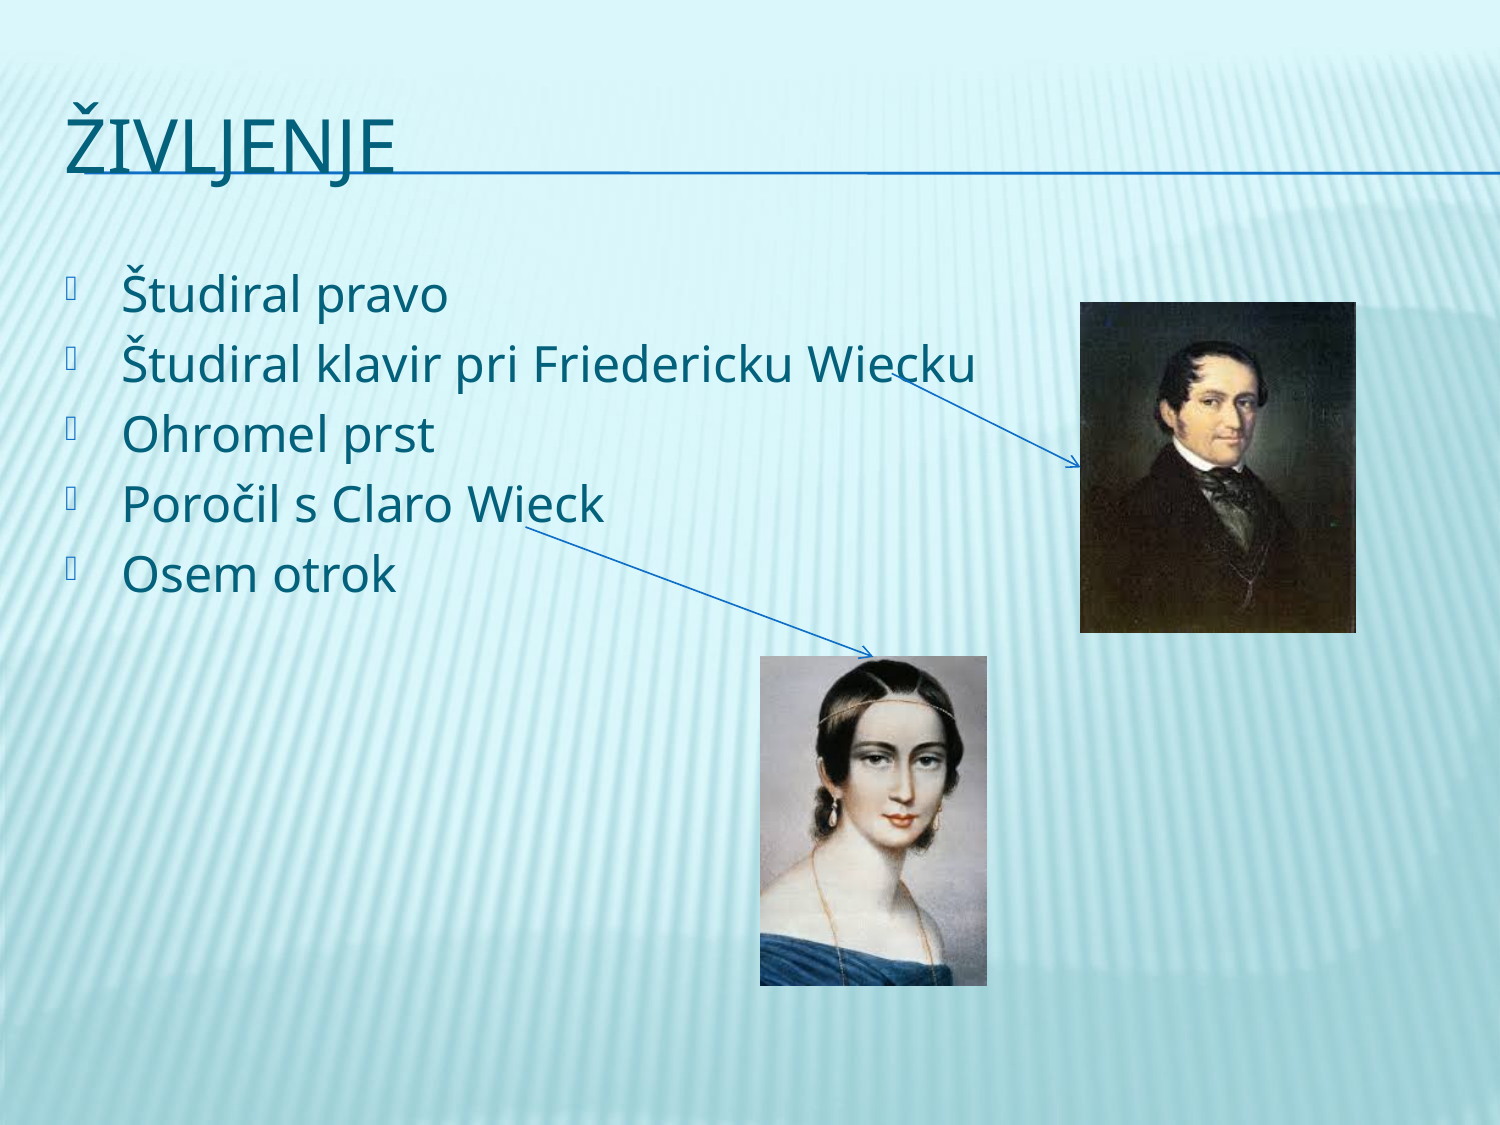

# življenje
Študiral pravo
Študiral klavir pri Friedericku Wiecku
Ohromel prst
Poročil s Claro Wieck
Osem otrok